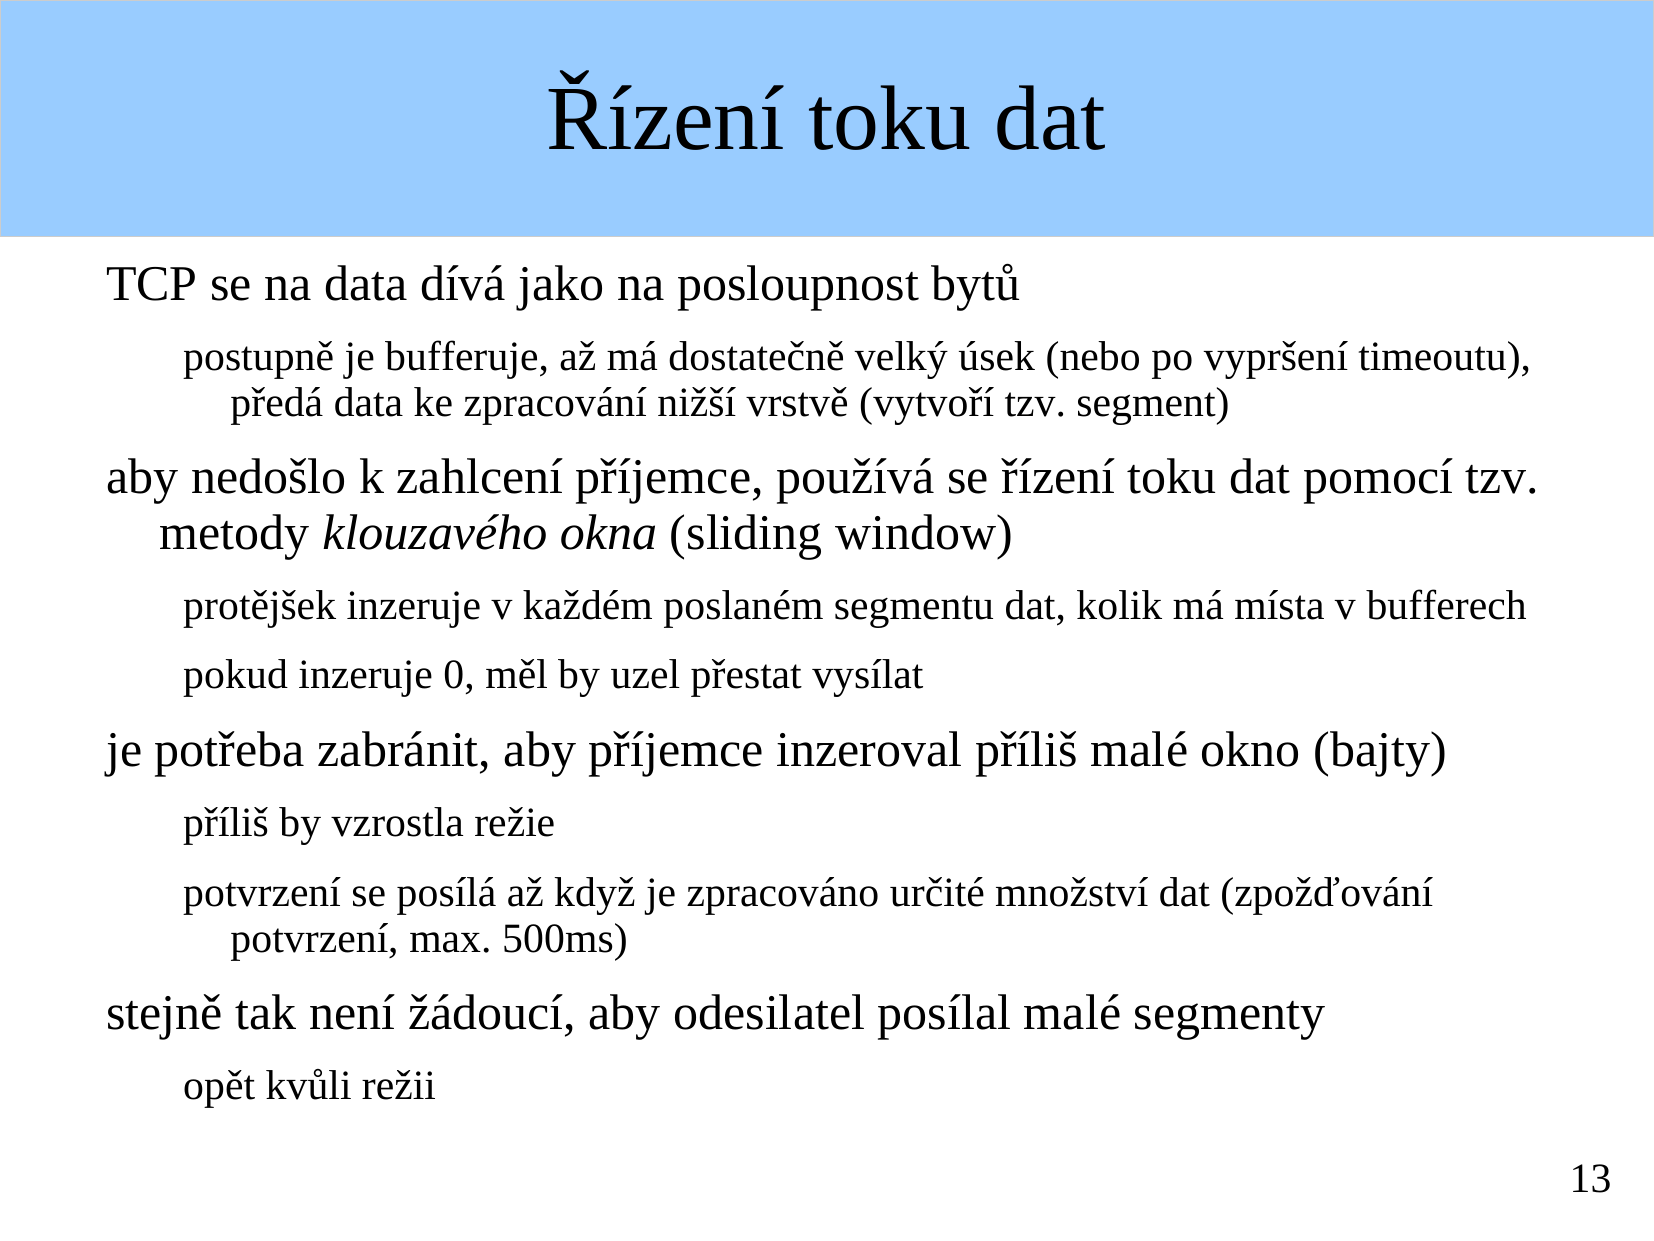

# Řízení toku dat
TCP se na data dívá jako na posloupnost bytů
postupně je bufferuje, až má dostatečně velký úsek (nebo po vypršení timeoutu), předá data ke zpracování nižší vrstvě (vytvoří tzv. segment)
aby nedošlo k zahlcení příjemce, používá se řízení toku dat pomocí tzv. metody klouzavého okna (sliding window)
protějšek inzeruje v každém poslaném segmentu dat, kolik má místa v bufferech
pokud inzeruje 0, měl by uzel přestat vysílat
je potřeba zabránit, aby příjemce inzeroval příliš malé okno (bajty)
příliš by vzrostla režie
potvrzení se posílá až když je zpracováno určité množství dat (zpožďování potvrzení, max. 500ms)
stejně tak není žádoucí, aby odesilatel posílal malé segmenty
opět kvůli režii